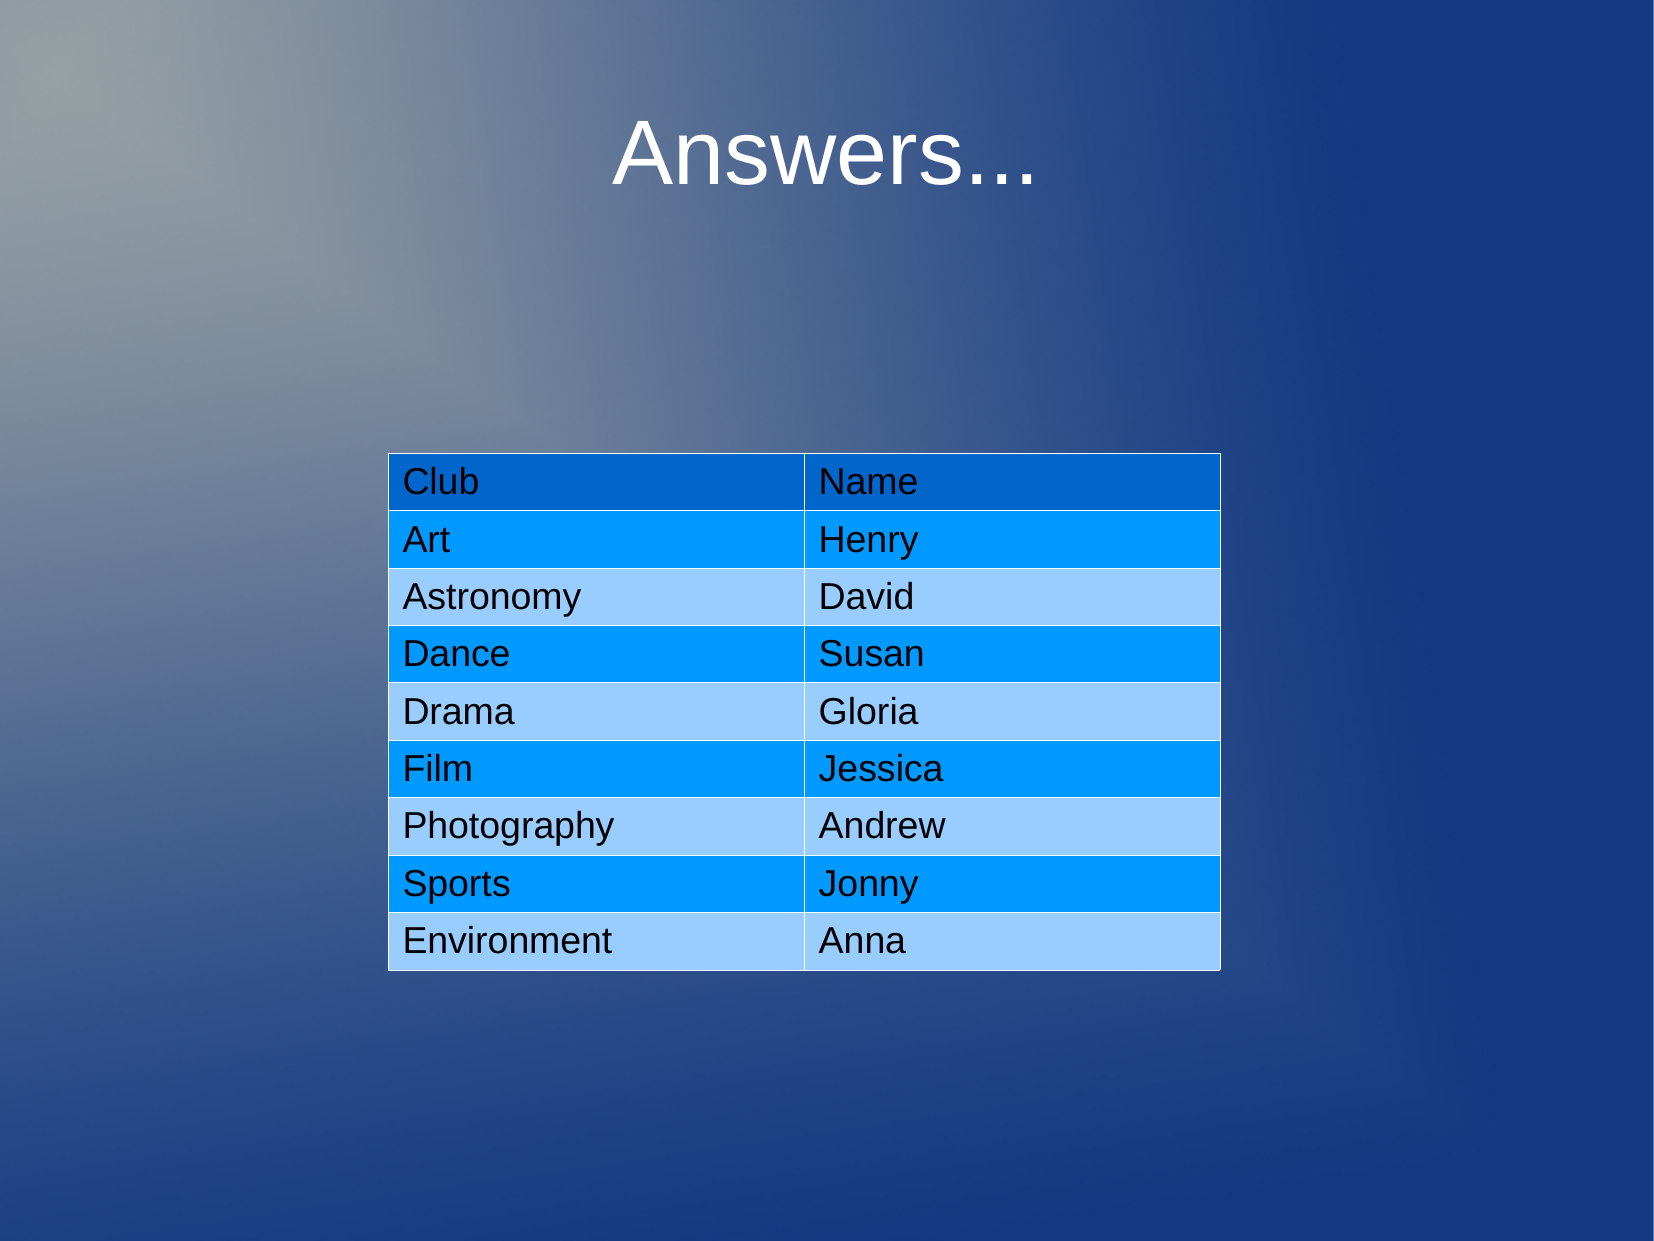

# Answers...
| Club | Name |
| --- | --- |
| Art | Henry |
| Astronomy | David |
| Dance | Susan |
| Drama | Gloria |
| Film | Jessica |
| Photography | Andrew |
| Sports | Jonny |
| Environment | Anna |